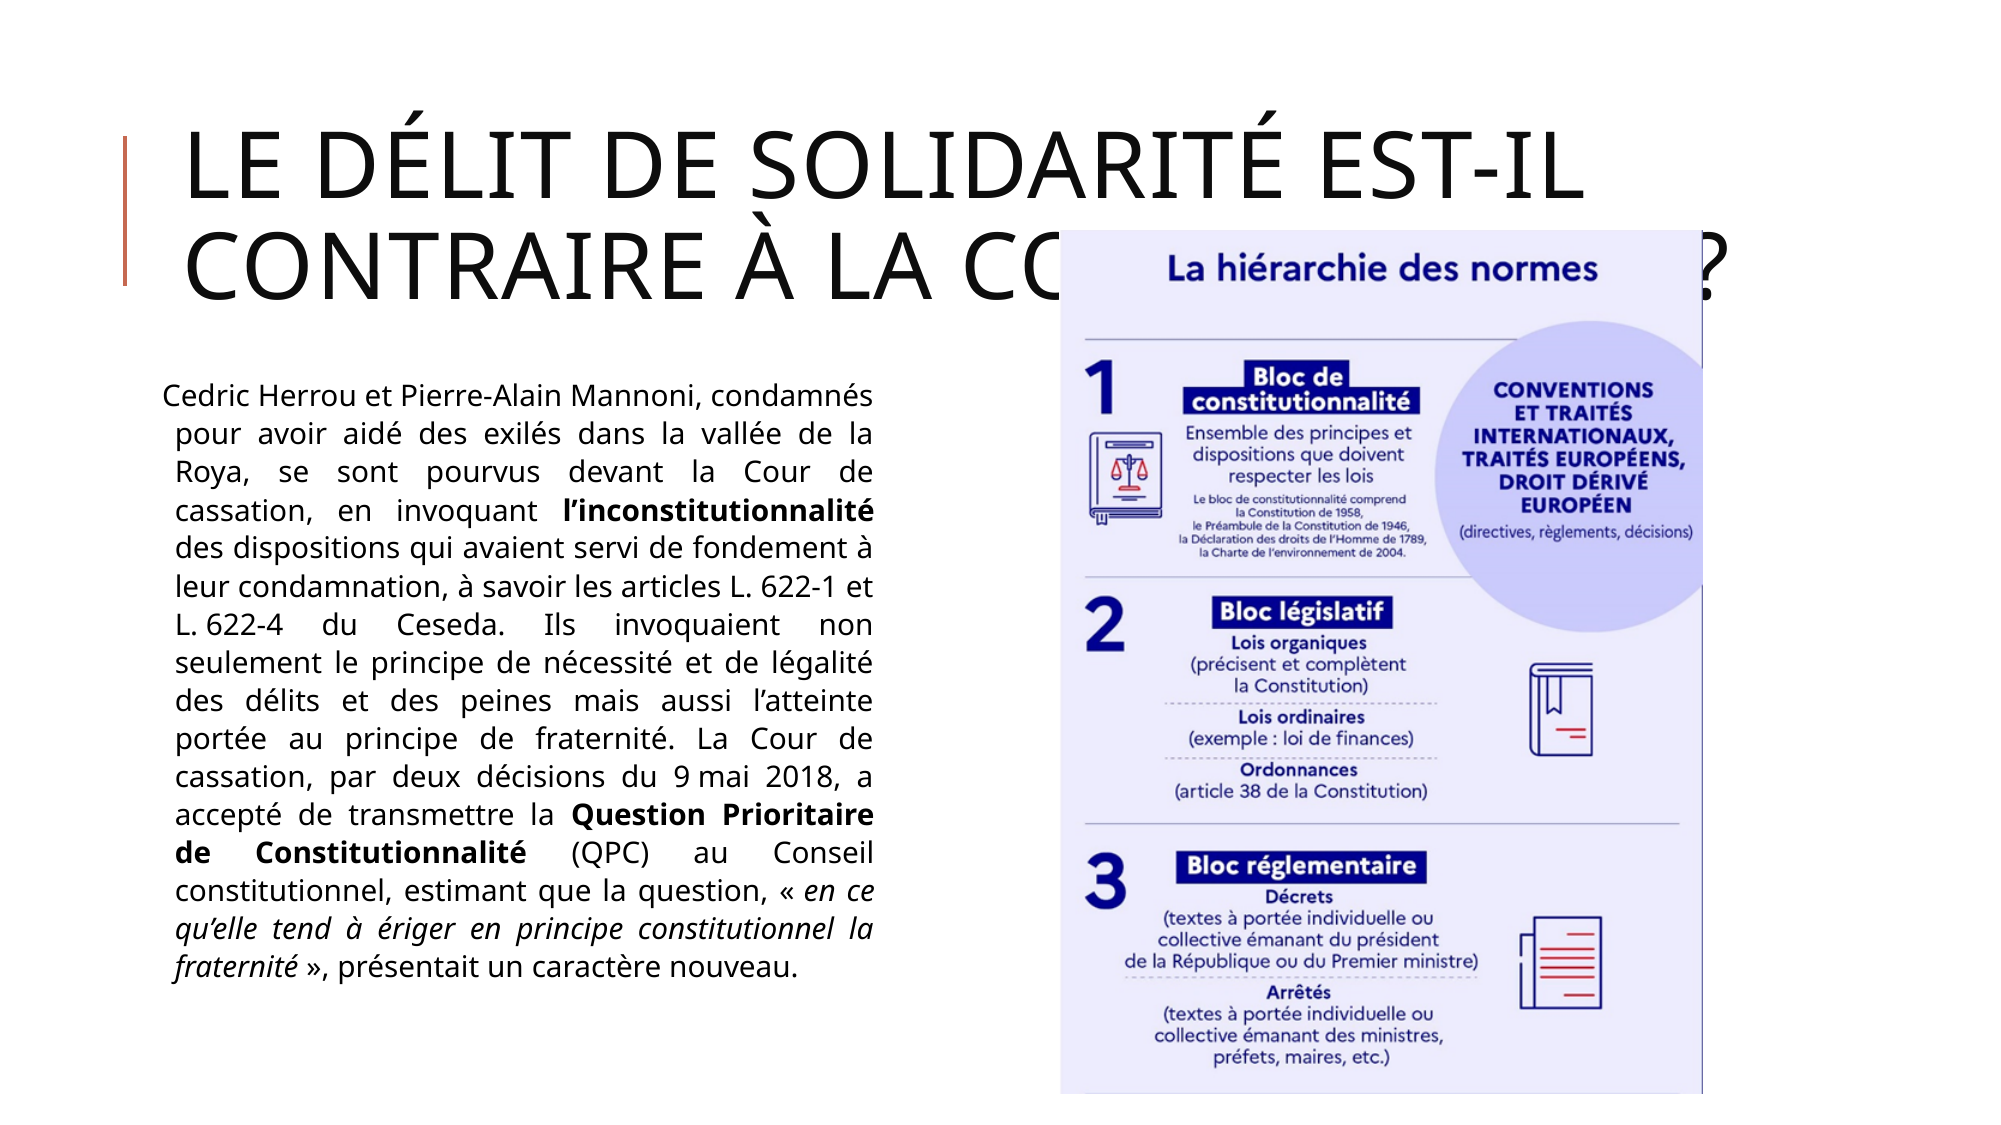

# Le délit de solidarité est-il contraire à la constitution ?
Cedric Herrou et Pierre-Alain Mannoni, condamnés pour avoir aidé des exilés dans la vallée de la Roya, se sont pourvus devant la Cour de cassation, en invoquant l’inconstitutionnalité des dispositions qui avaient servi de fondement à leur condamnation, à savoir les articles L. 622-1 et L. 622-4 du Ceseda. Ils invoquaient non seulement le principe de nécessité et de légalité des délits et des peines mais aussi l’atteinte portée au principe de fraternité. La Cour de cassation, par deux décisions du 9 mai 2018, a accepté de transmettre la Question Prioritaire de Constitutionnalité (QPC) au Conseil constitutionnel, estimant que la question, « en ce qu’elle tend à ériger en principe constitutionnel la fraternité », présentait un caractère nouveau.